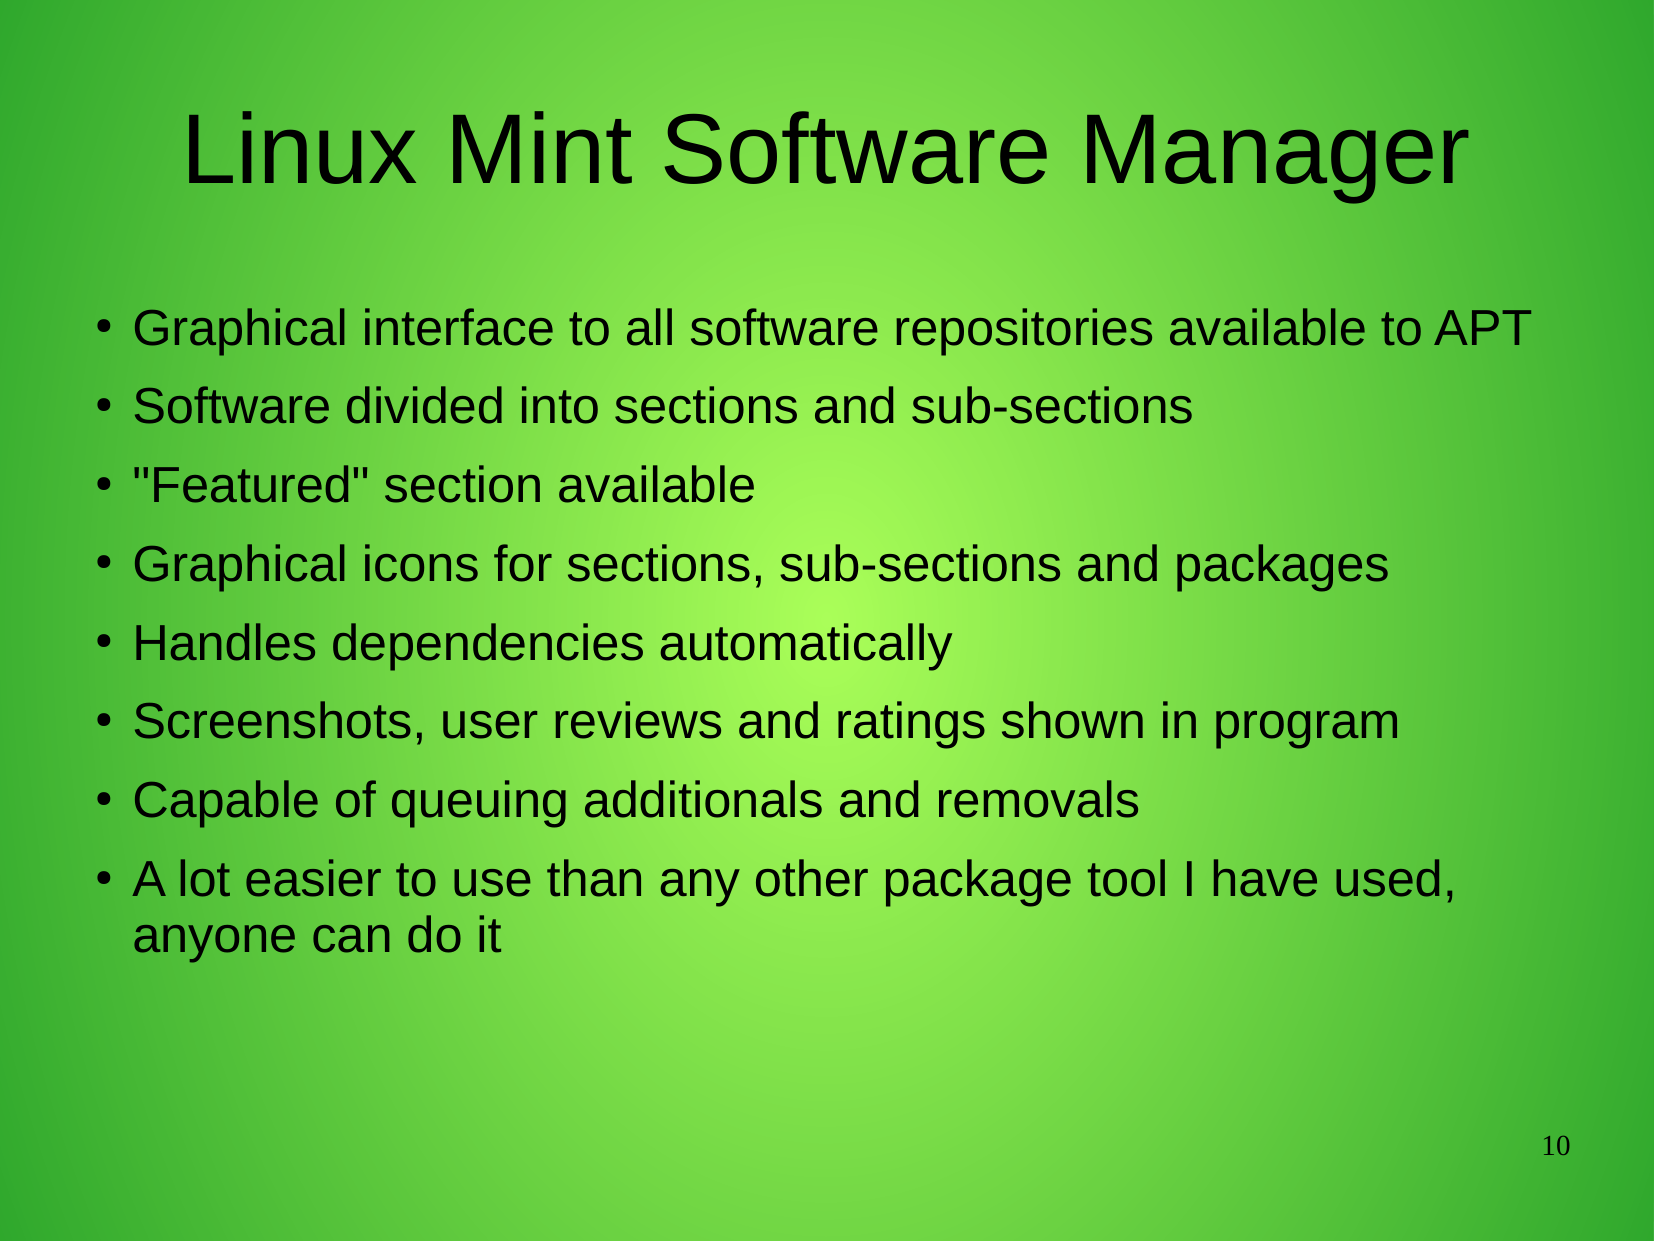

# Linux Mint Software Manager
Graphical interface to all software repositories available to APT
Software divided into sections and sub-sections
"Featured" section available
Graphical icons for sections, sub-sections and packages
Handles dependencies automatically
Screenshots, user reviews and ratings shown in program
Capable of queuing additionals and removals
A lot easier to use than any other package tool I have used, anyone can do it
10